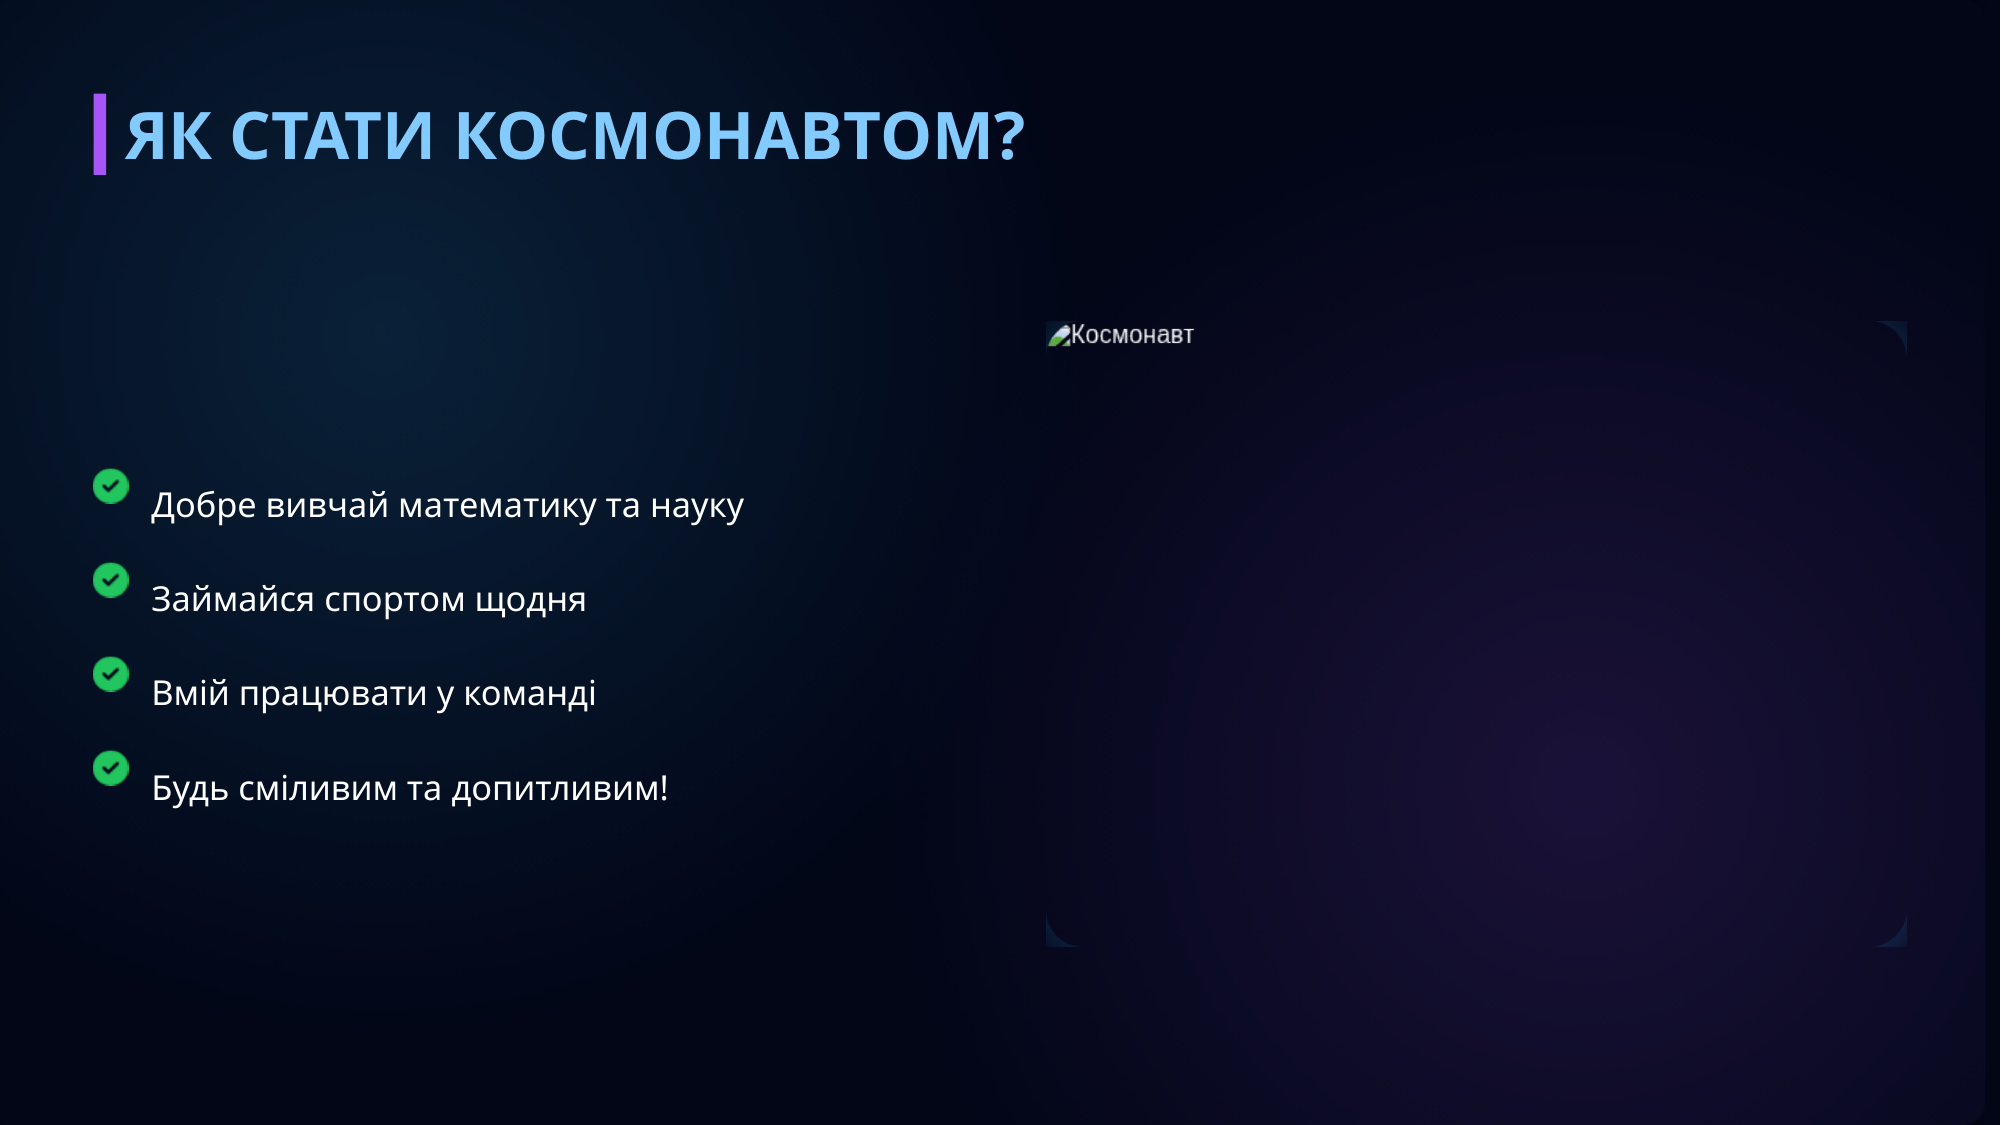

ЯК СТАТИ КОСМОНАВТОМ?
Добре вивчай математику та науку
Займайся спортом щодня
Вмій працювати у команді
Будь сміливим та допитливим!